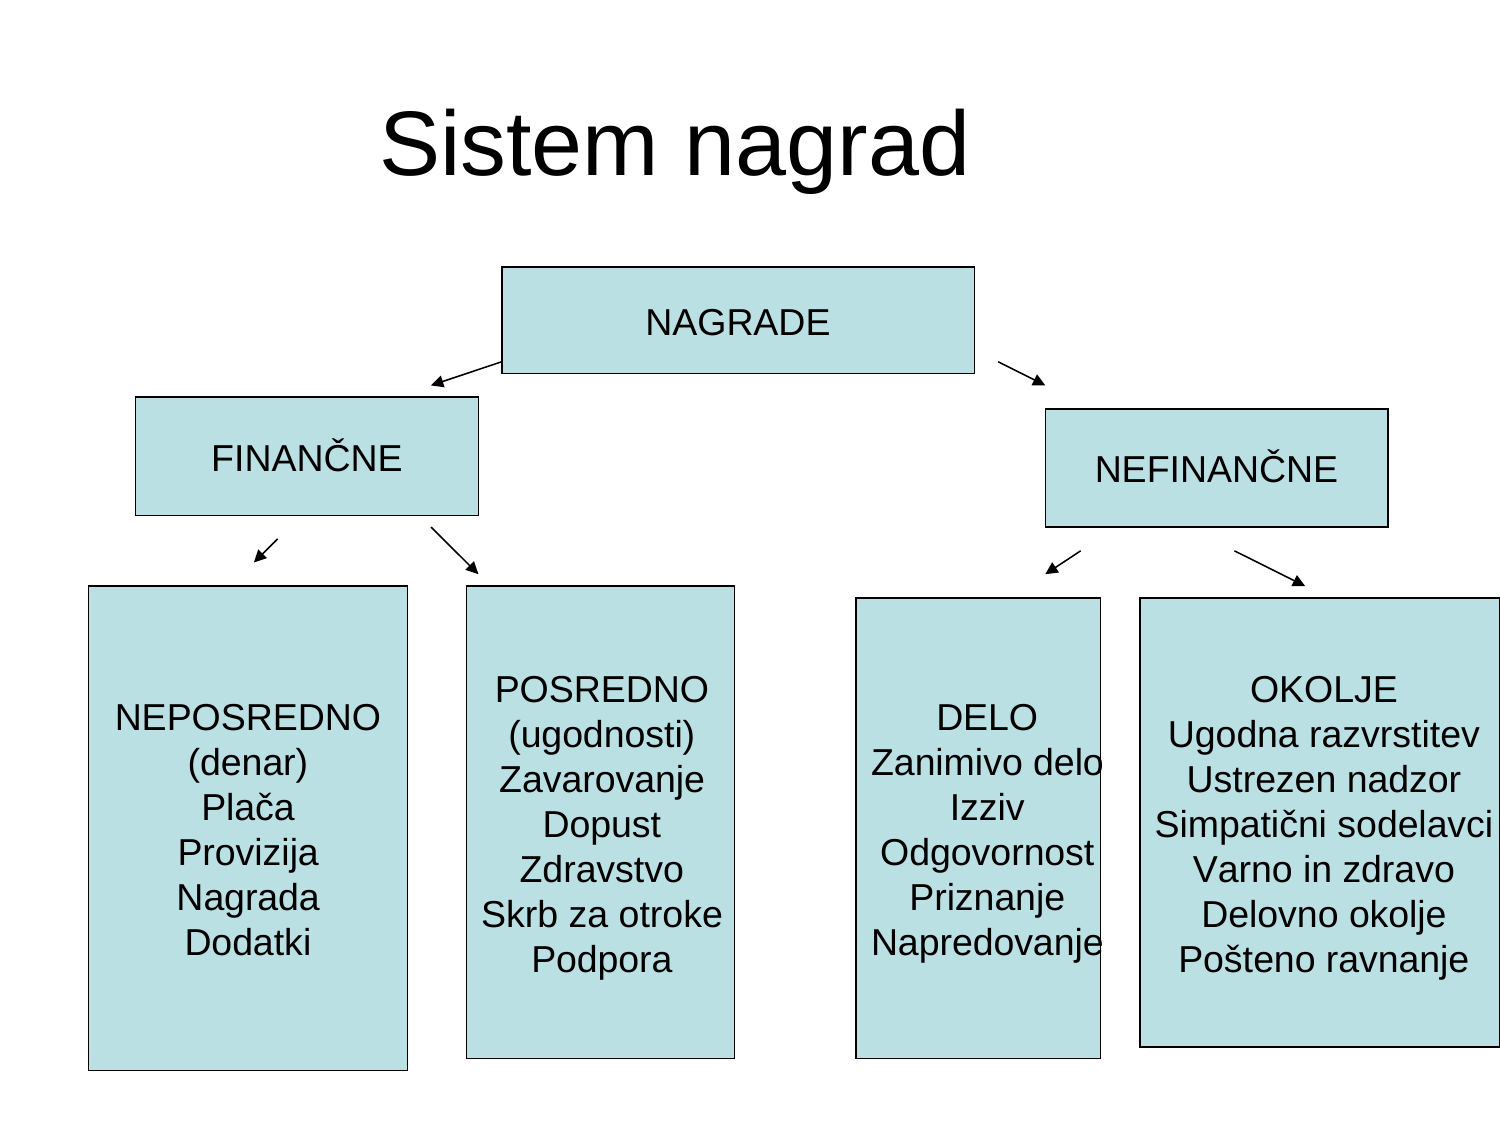

# Sistem nagrad
NAGRADE
FINANČNE
NEFINANČNE
NEPOSREDNO
(denar)
Plača
Provizija
Nagrada
Dodatki
POSREDNO
(ugodnosti)
Zavarovanje
Dopust
Zdravstvo
Skrb za otroke
Podpora
DELO
Zanimivo delo
Izziv
Odgovornost
Priznanje
Napredovanje
OKOLJE
Ugodna razvrstitev
Ustrezen nadzor
Simpatični sodelavci
Varno in zdravo
Delovno okolje
Pošteno ravnanje